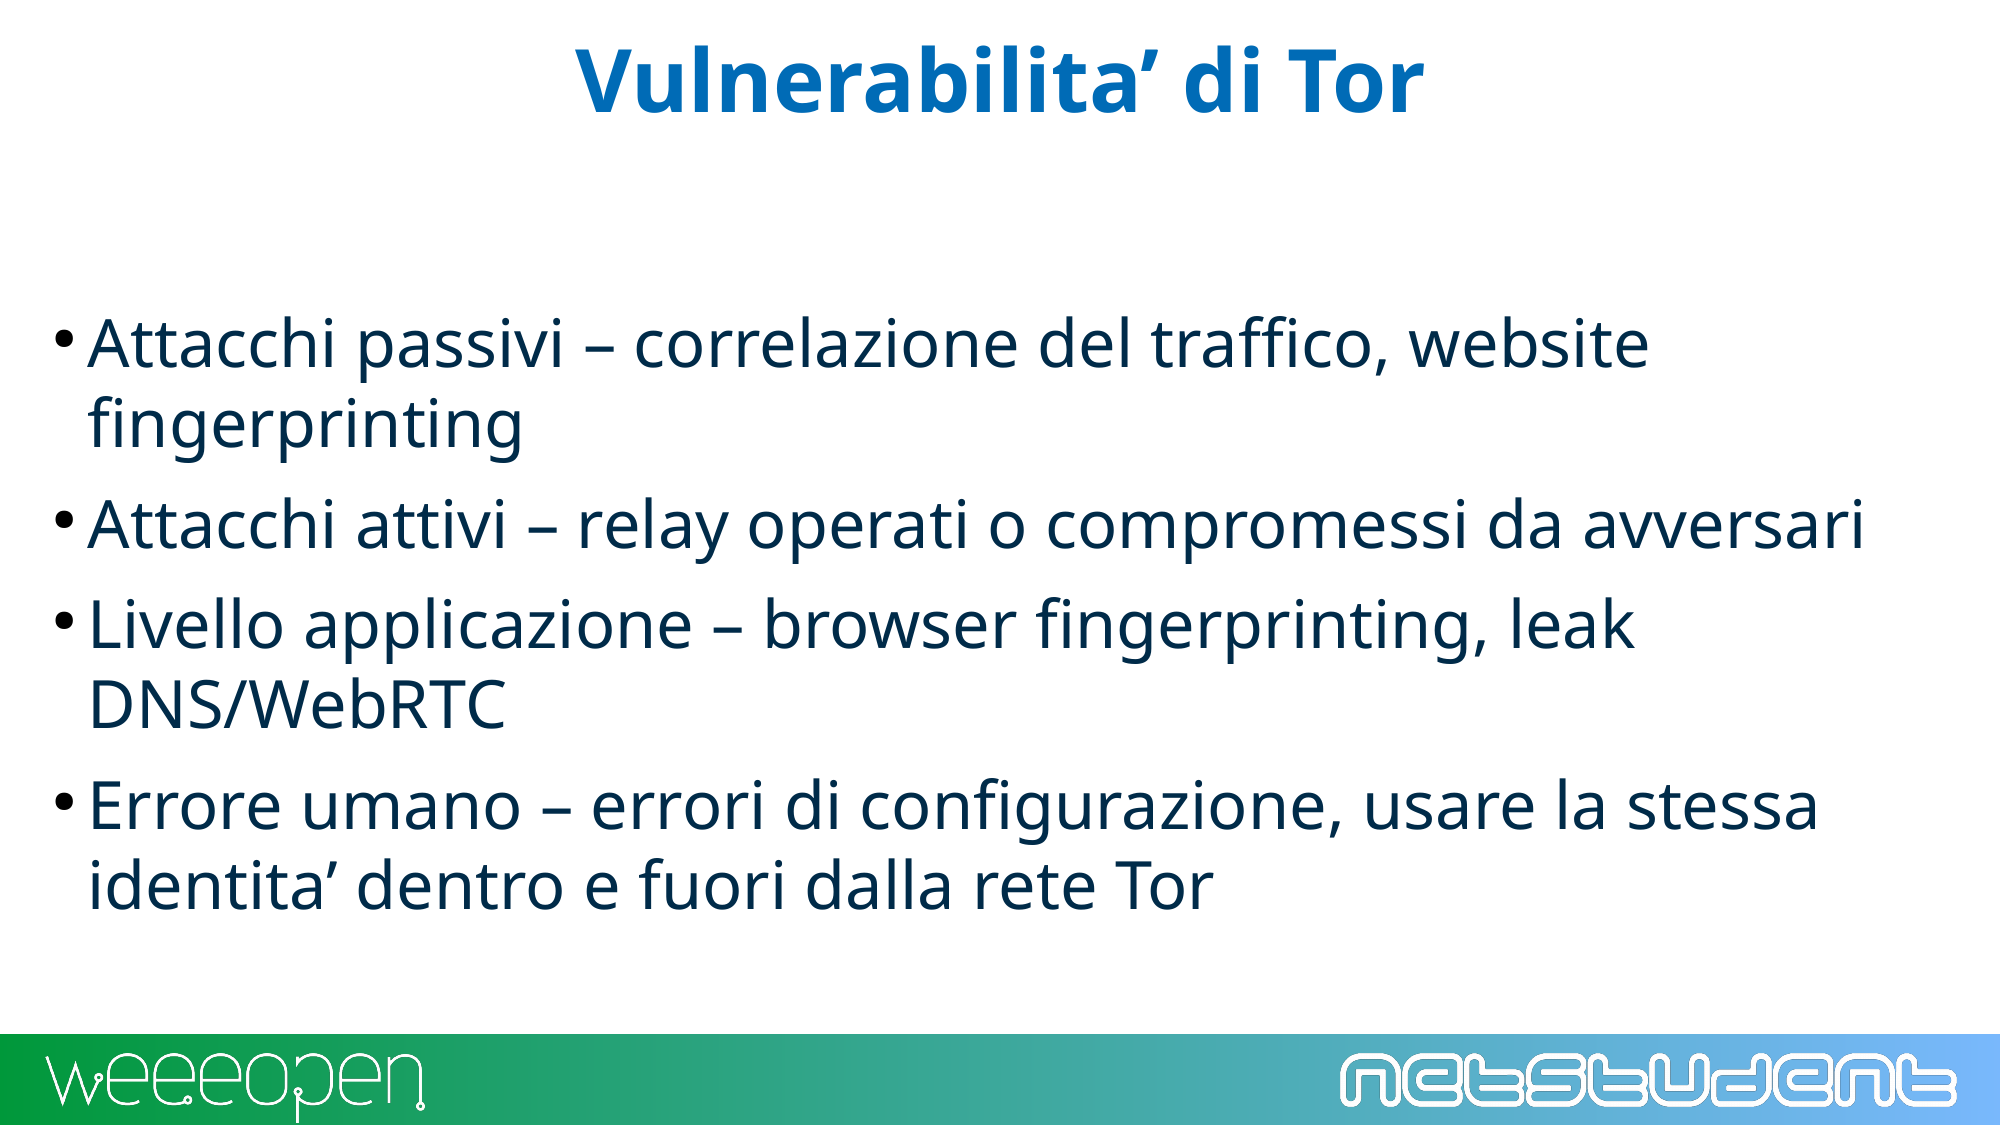

# Vulnerabilita’ di Tor
Attacchi passivi – correlazione del traffico, website fingerprinting
Attacchi attivi – relay operati o compromessi da avversari
Livello applicazione – browser fingerprinting, leak DNS/WebRTC
Errore umano – errori di configurazione, usare la stessa identita’ dentro e fuori dalla rete Tor